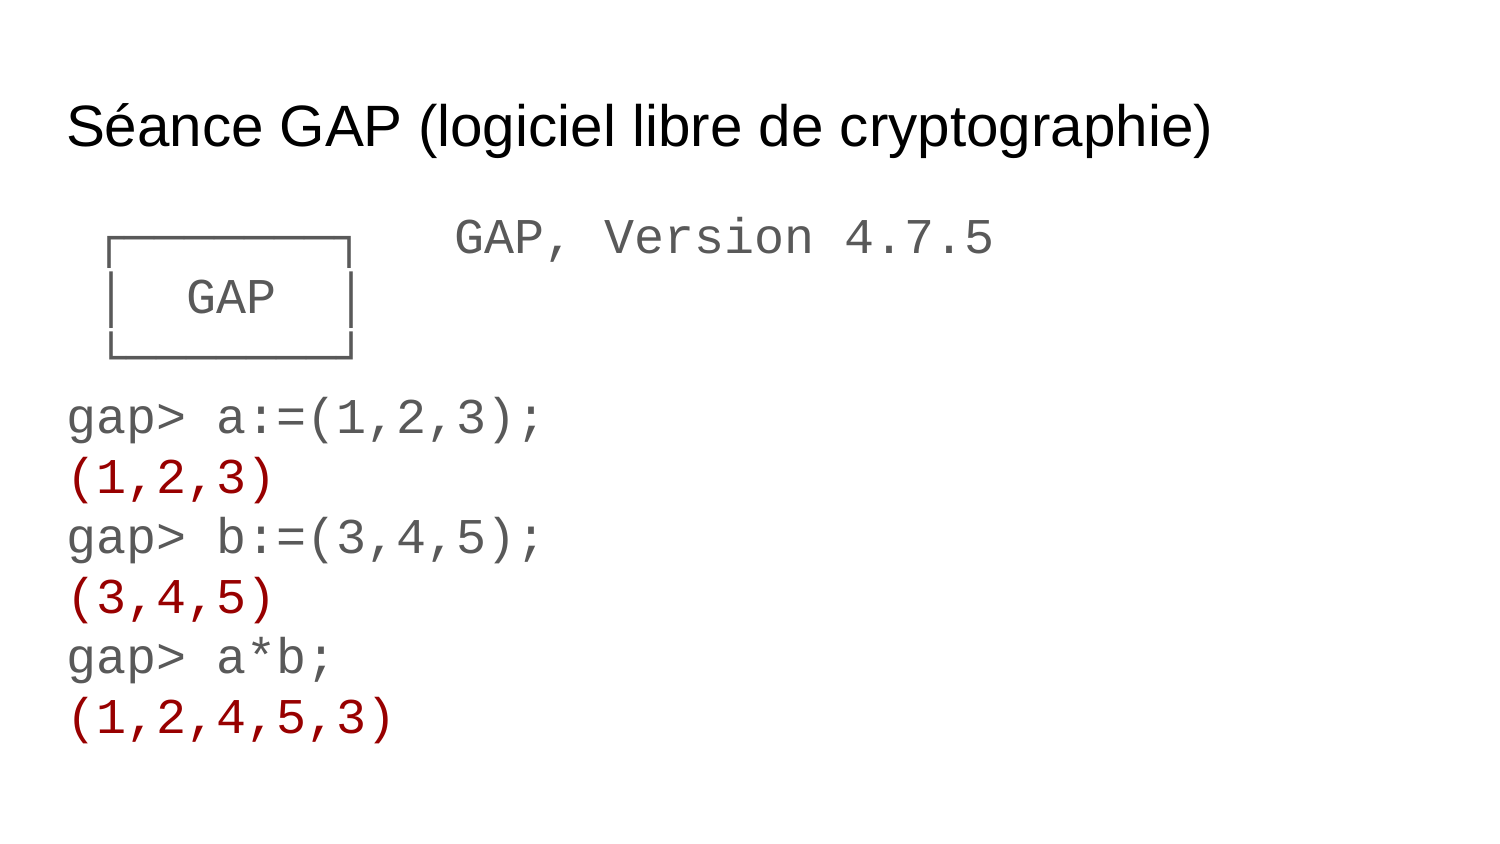

# Séance GAP (logiciel libre de cryptographie)
 ┌───────┐ GAP, Version 4.7.5
 │ GAP │
 └───────┘
gap> a:=(1,2,3);
(1,2,3)
gap> b:=(3,4,5);
(3,4,5)
gap> a*b;
(1,2,4,5,3)